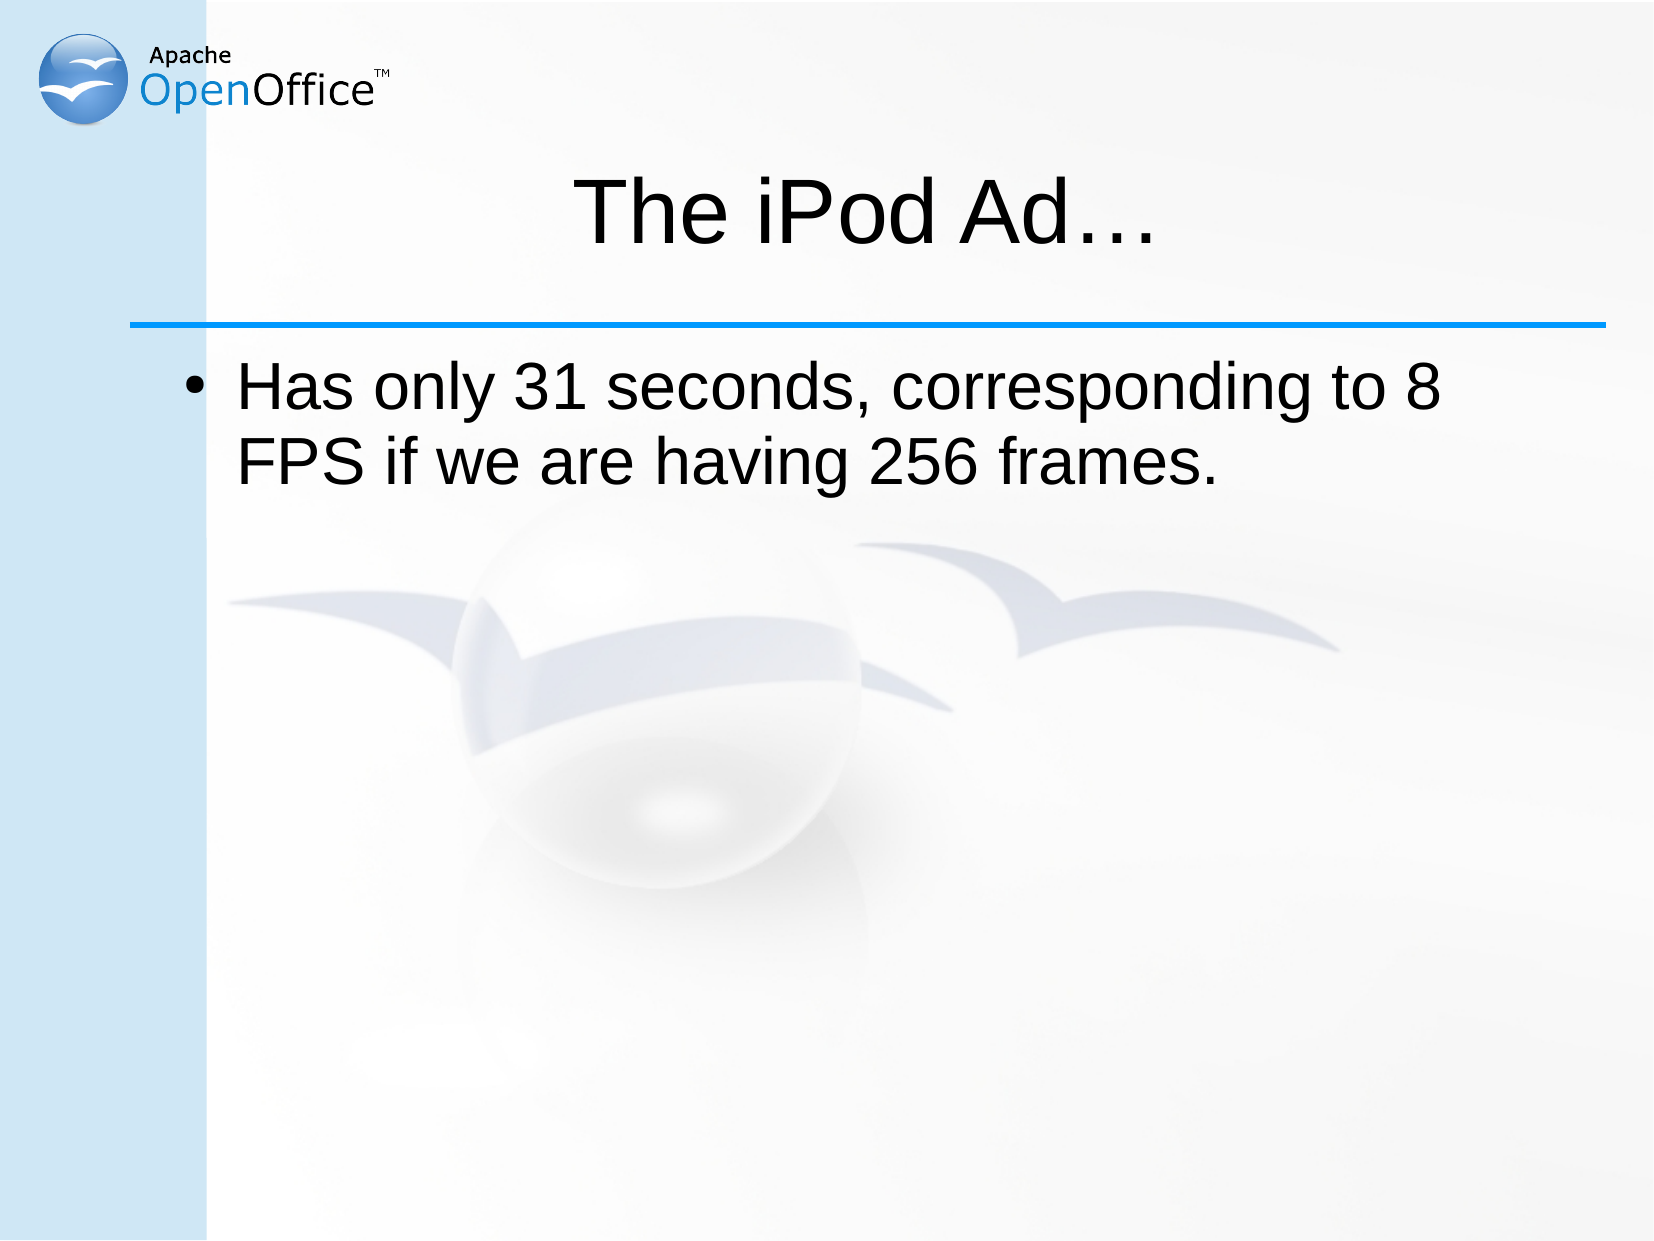

# The iPod Ad…
Has only 31 seconds, corresponding to 8 FPS if we are having 256 frames.